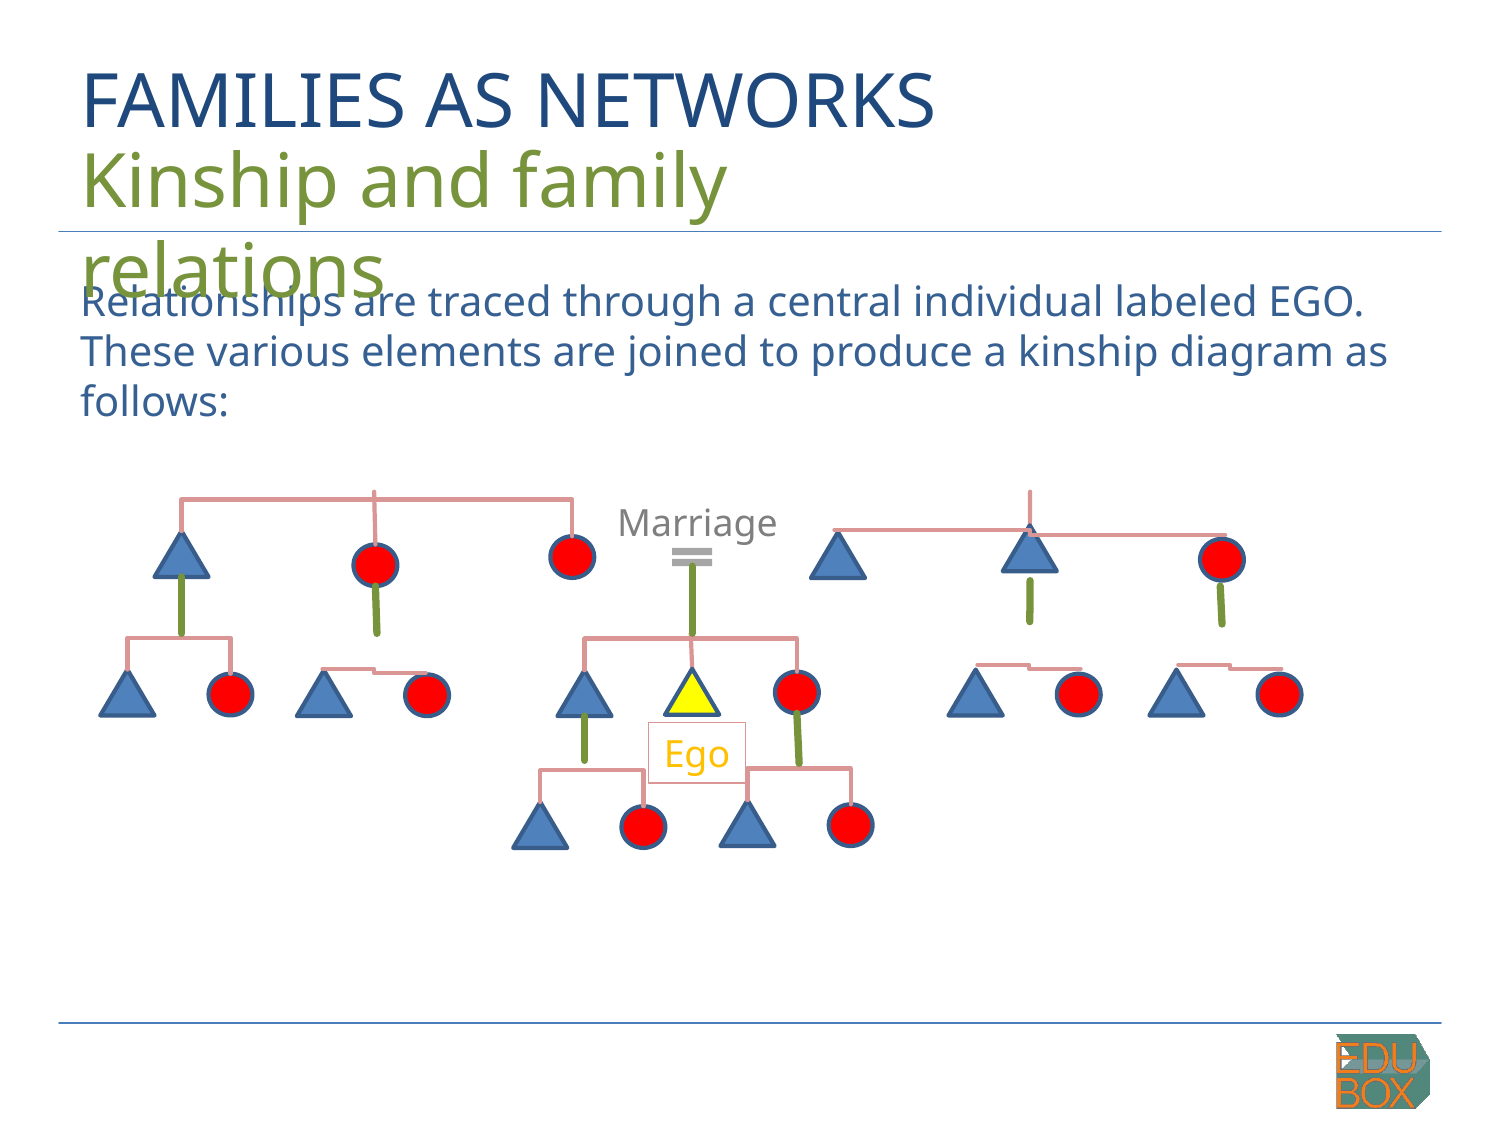

# FAMILIES AS NETWORKS
Kinship and family relations
Relationships are traced through a central individual labeled EGO.
These various elements are joined to produce a kinship diagram as follows:
Ego
Marriage